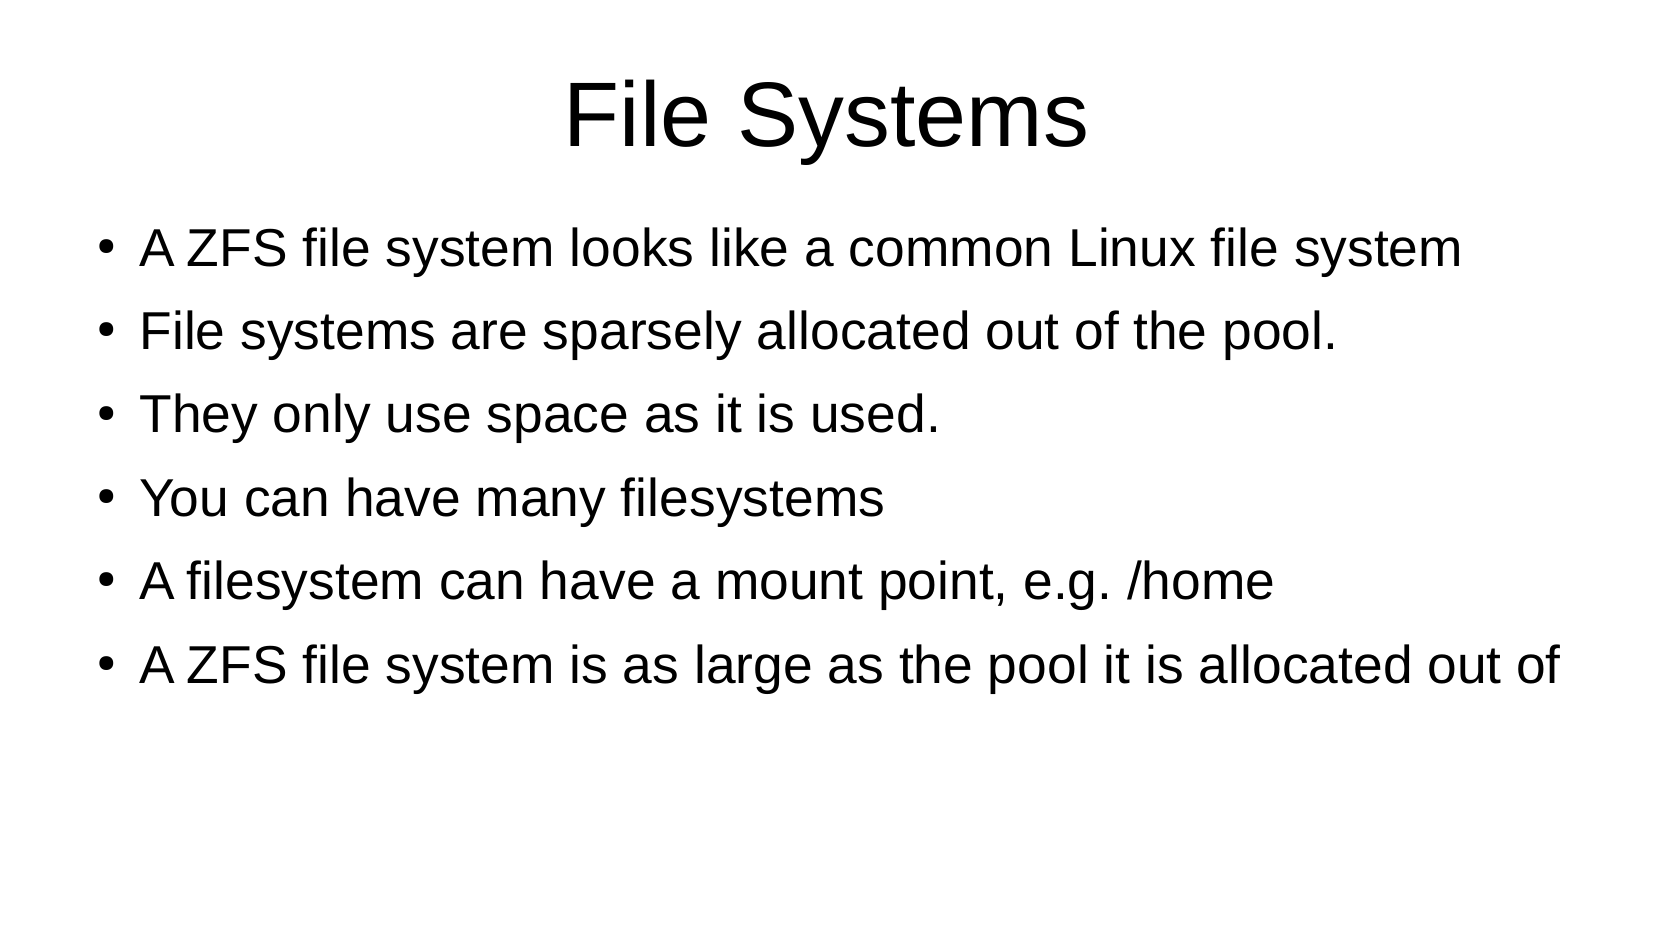

# File Systems
A ZFS file system looks like a common Linux file system
File systems are sparsely allocated out of the pool.
They only use space as it is used.
You can have many filesystems
A filesystem can have a mount point, e.g. /home
A ZFS file system is as large as the pool it is allocated out of